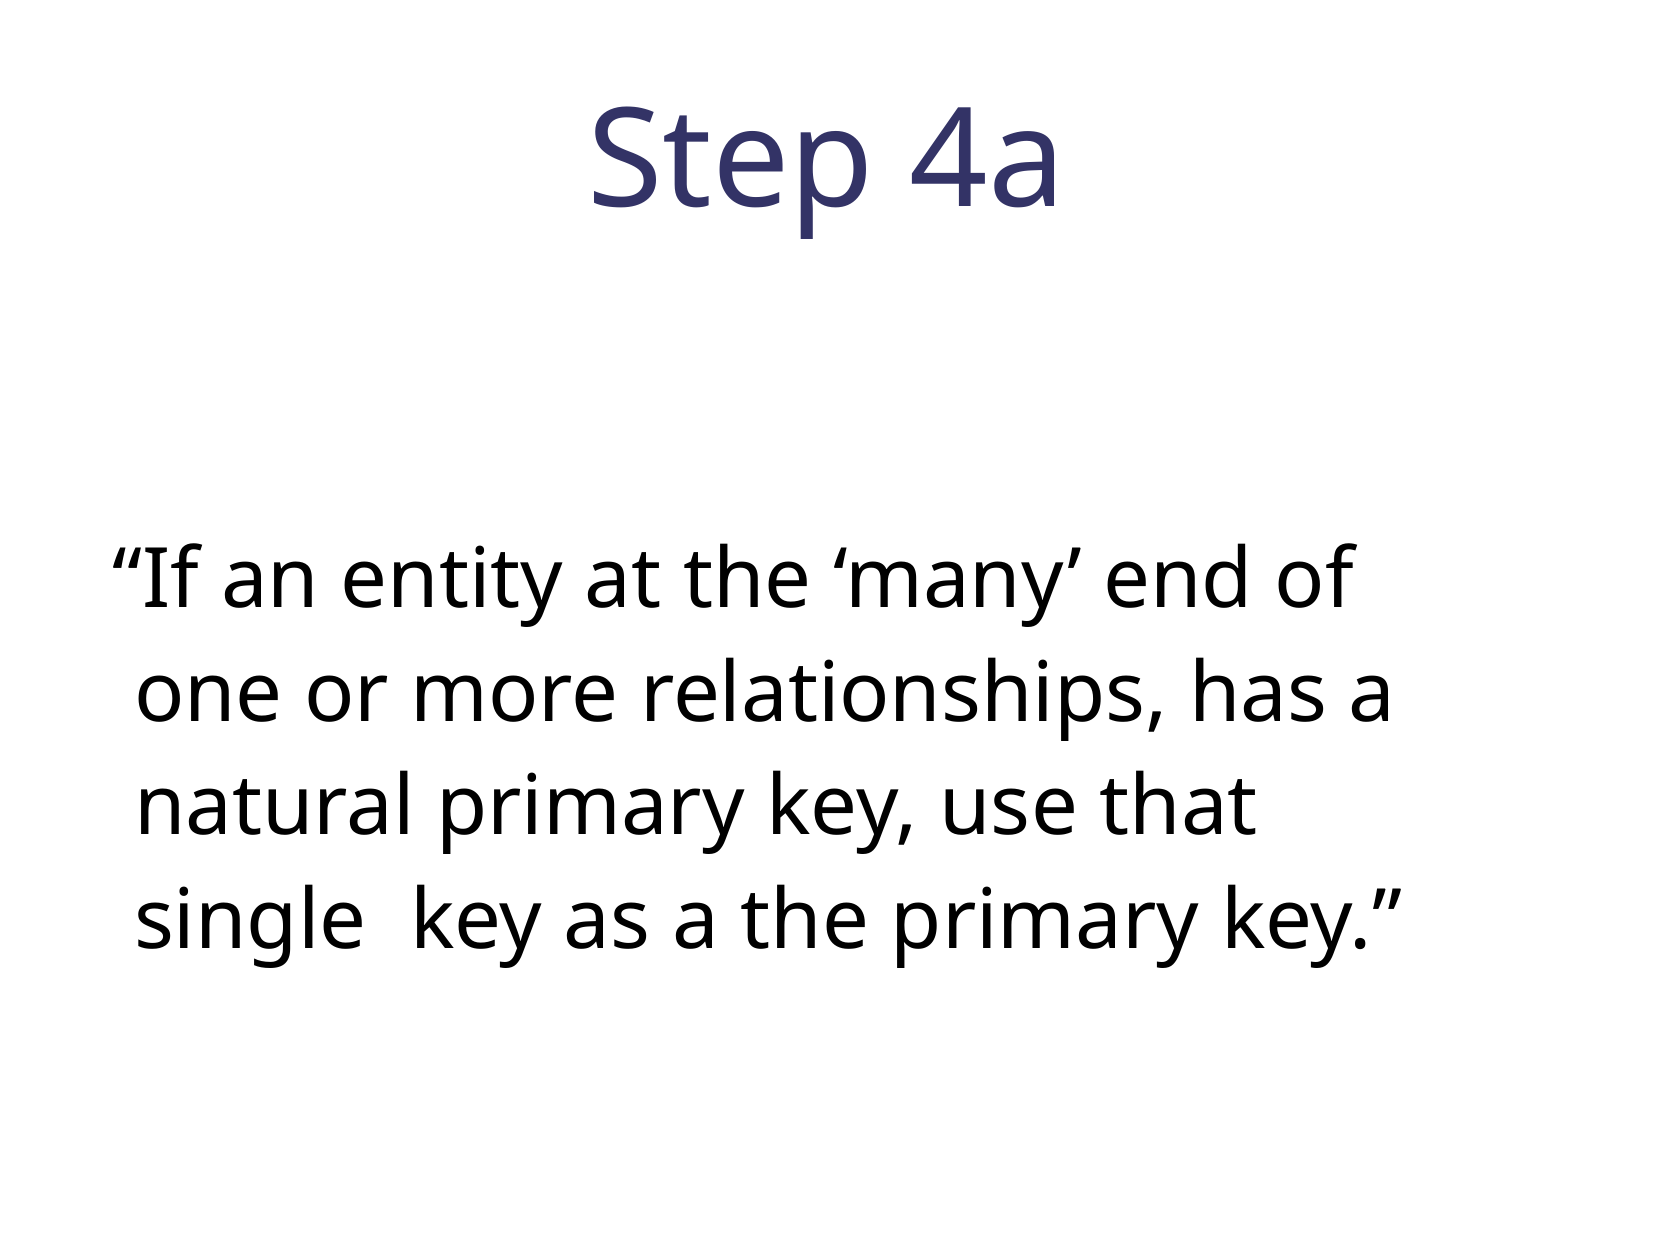

# Step 4a
“If an entity at the ‘many’ end of
 one or more relationships, has a
 natural primary key, use that
 single key as a the primary key.”